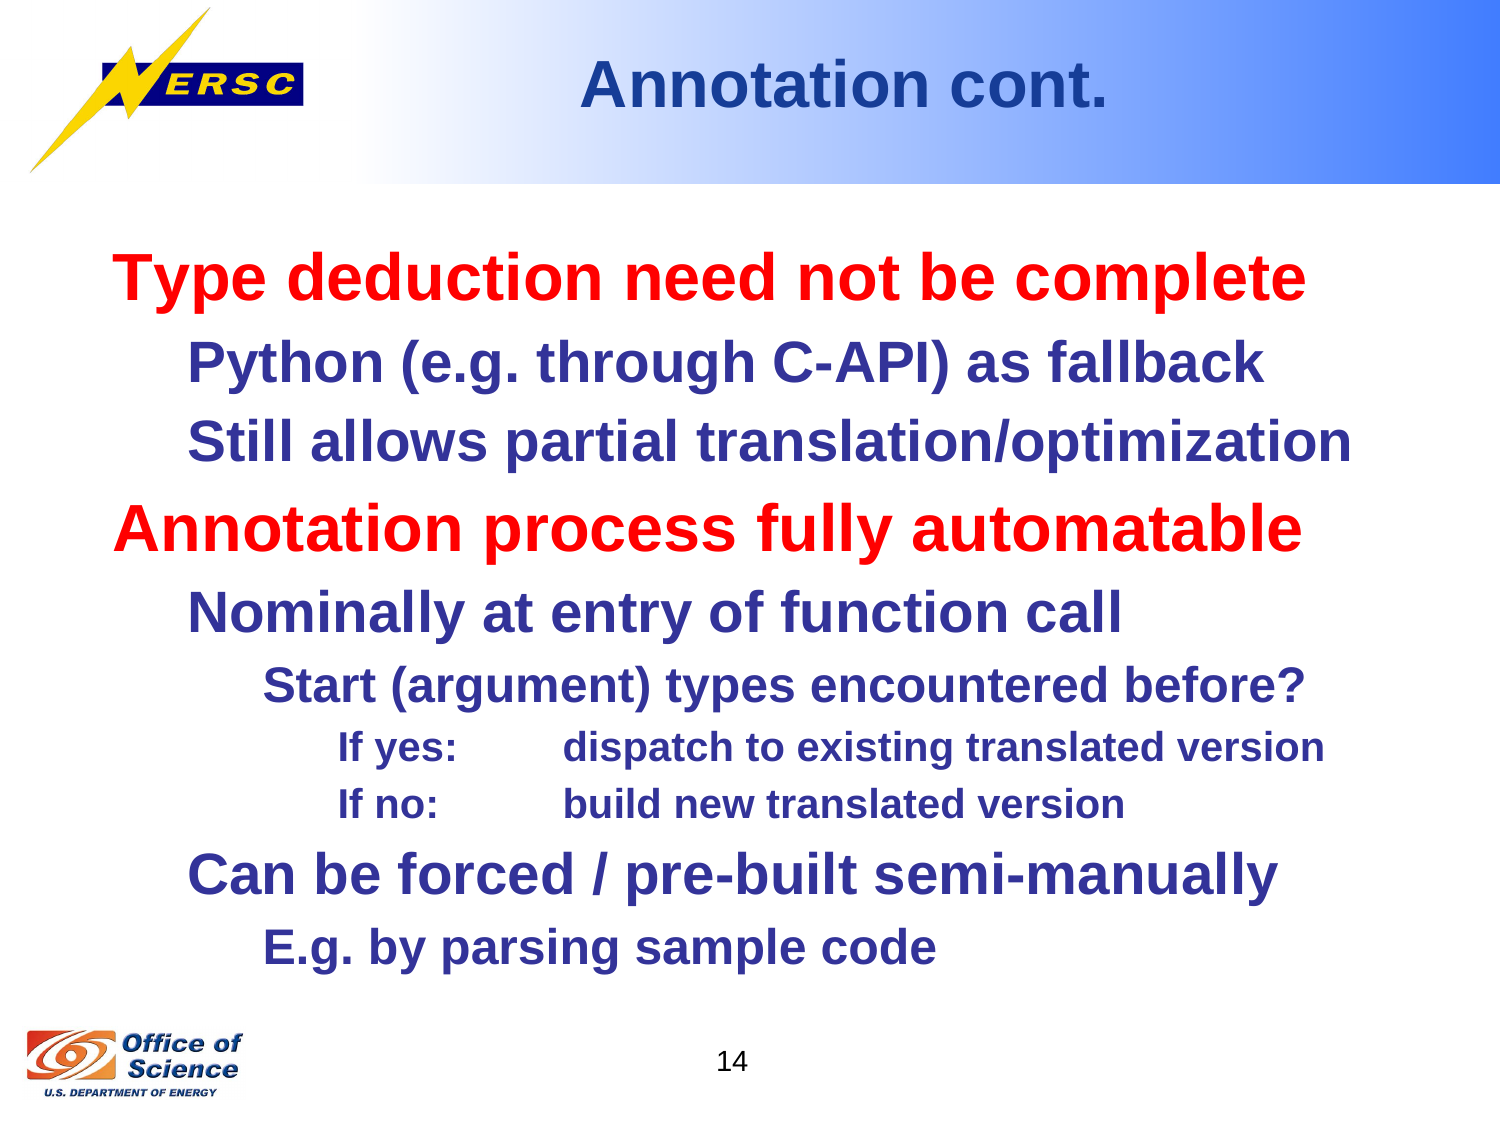

# Annotation cont.
Type deduction need not be complete
Python (e.g. through C-API) as fallback
Still allows partial translation/optimization
Annotation process fully automatable
Nominally at entry of function call
Start (argument) types encountered before?
If yes:	dispatch to existing translated version
If no:	build new translated version
Can be forced / pre-built semi-manually
E.g. by parsing sample code